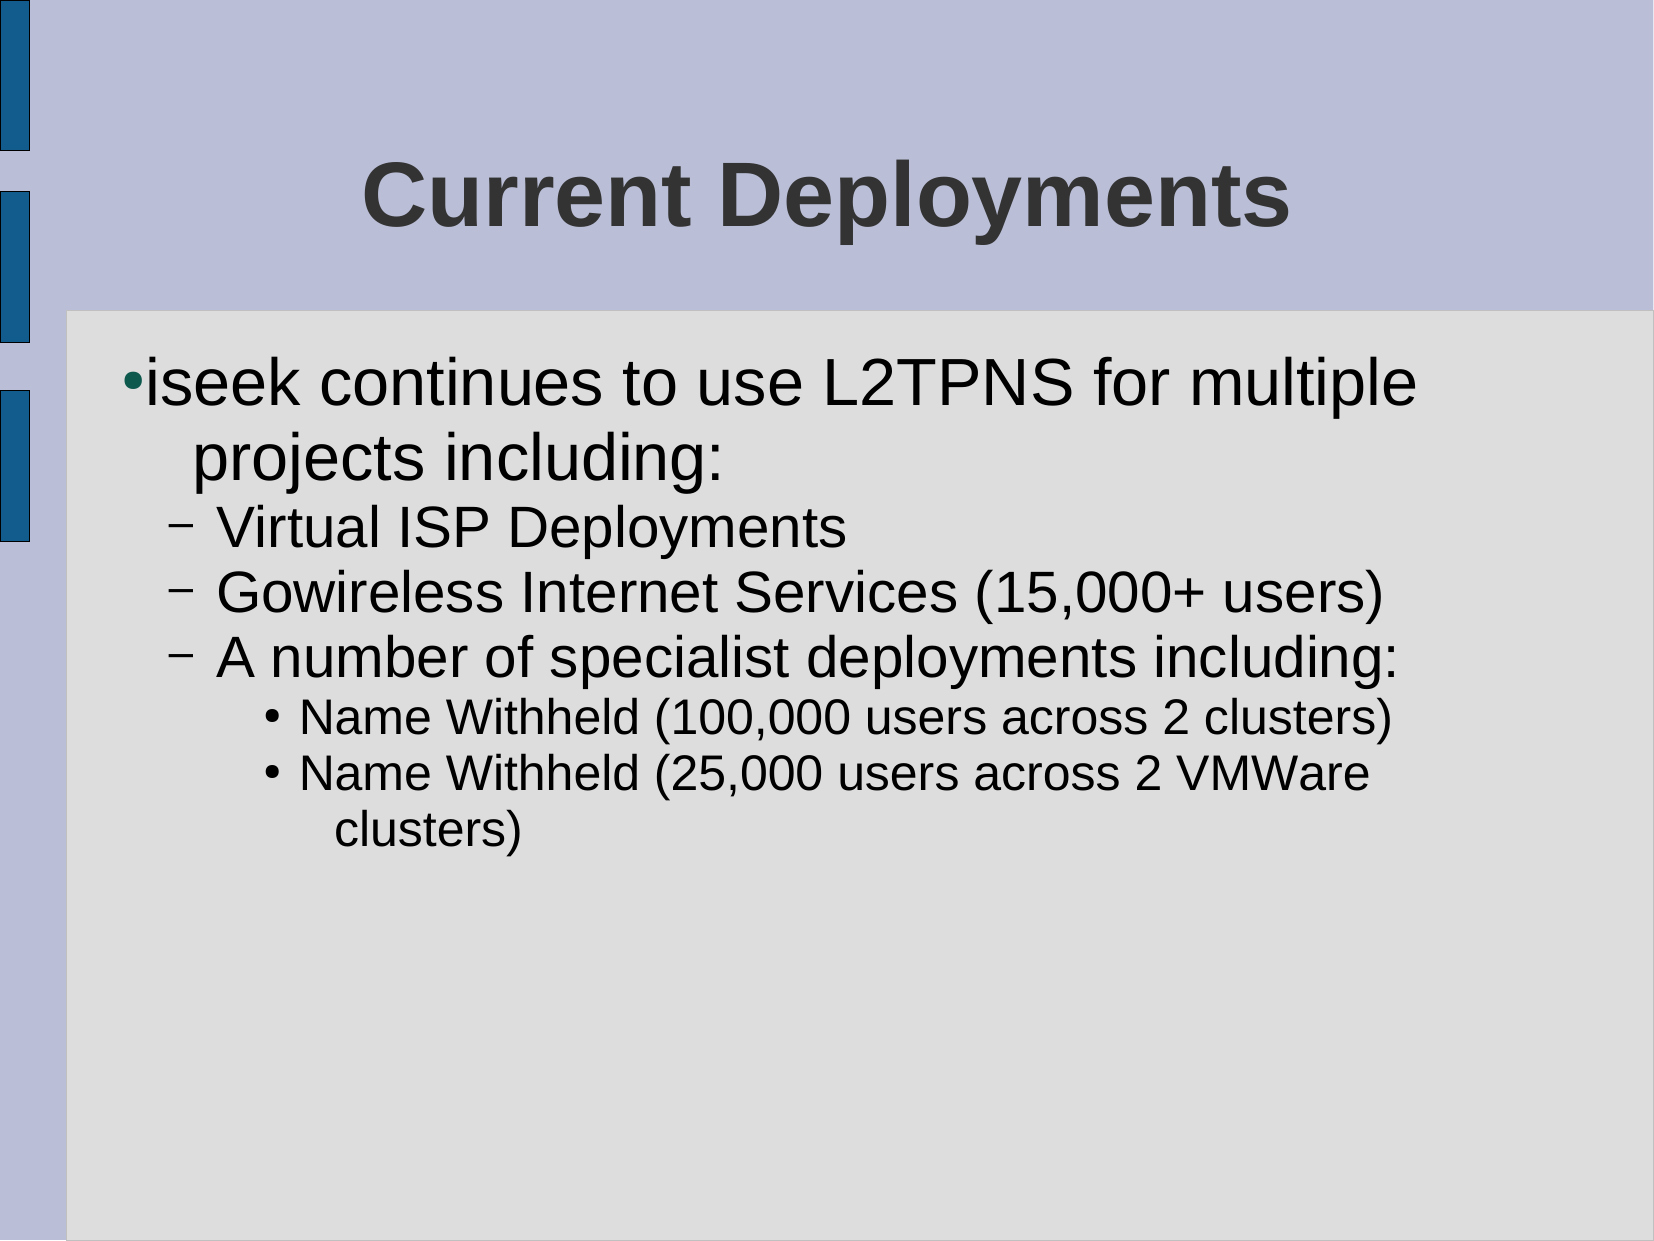

# Current Deployments
iseek continues to use L2TPNS for multiple projects including:
Virtual ISP Deployments
Gowireless Internet Services (15,000+ users)
A number of specialist deployments including:
Name Withheld (100,000 users across 2 clusters)
Name Withheld (25,000 users across 2 VMWare clusters)